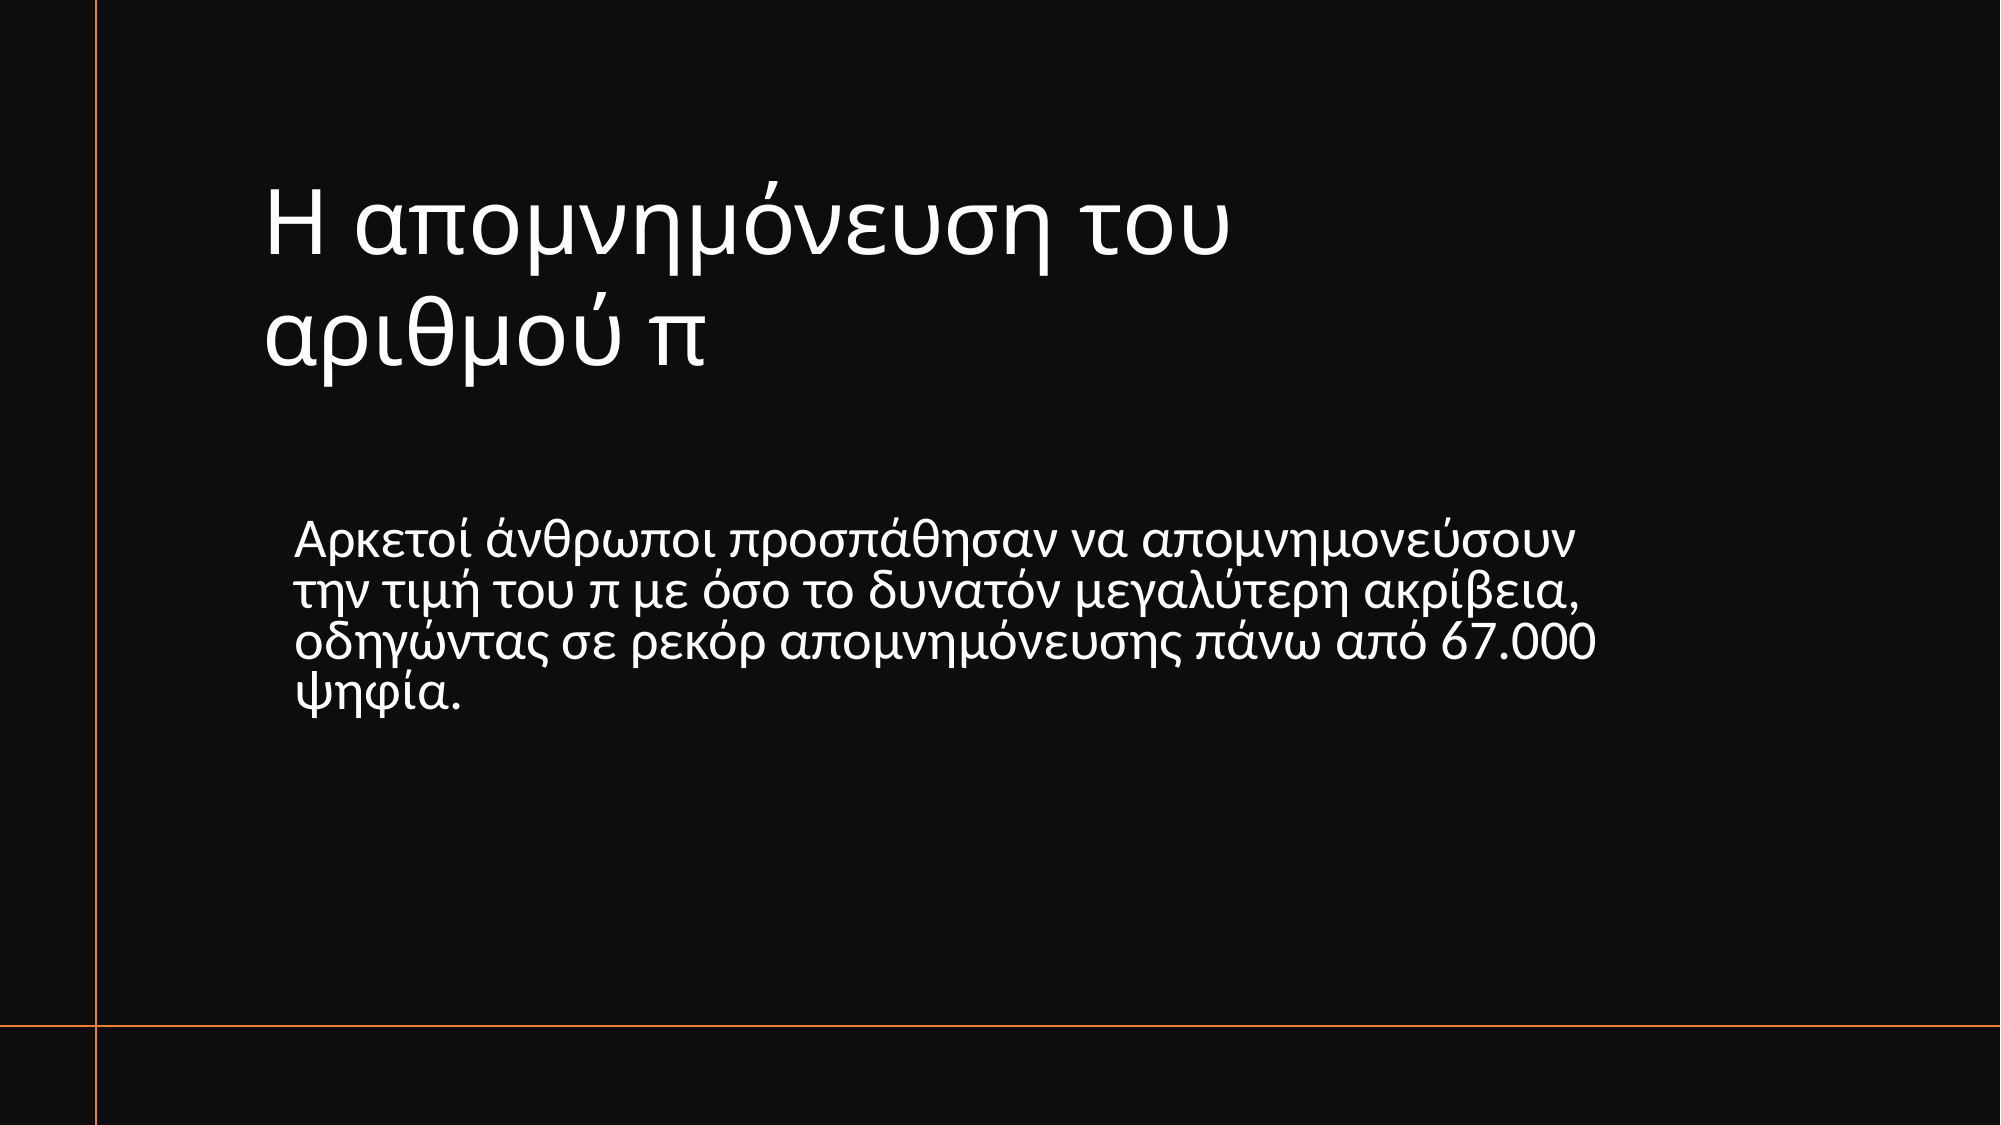

# Η απομνημόνευση του αριθμού π
Αρκετοί άνθρωποι προσπάθησαν να απομνημονεύσουν την τιμή του π με όσο το δυνατόν μεγαλύτερη ακρίβεια, οδηγώντας σε ρεκόρ απομνημόνευσης πάνω από 67.000 ψηφία.